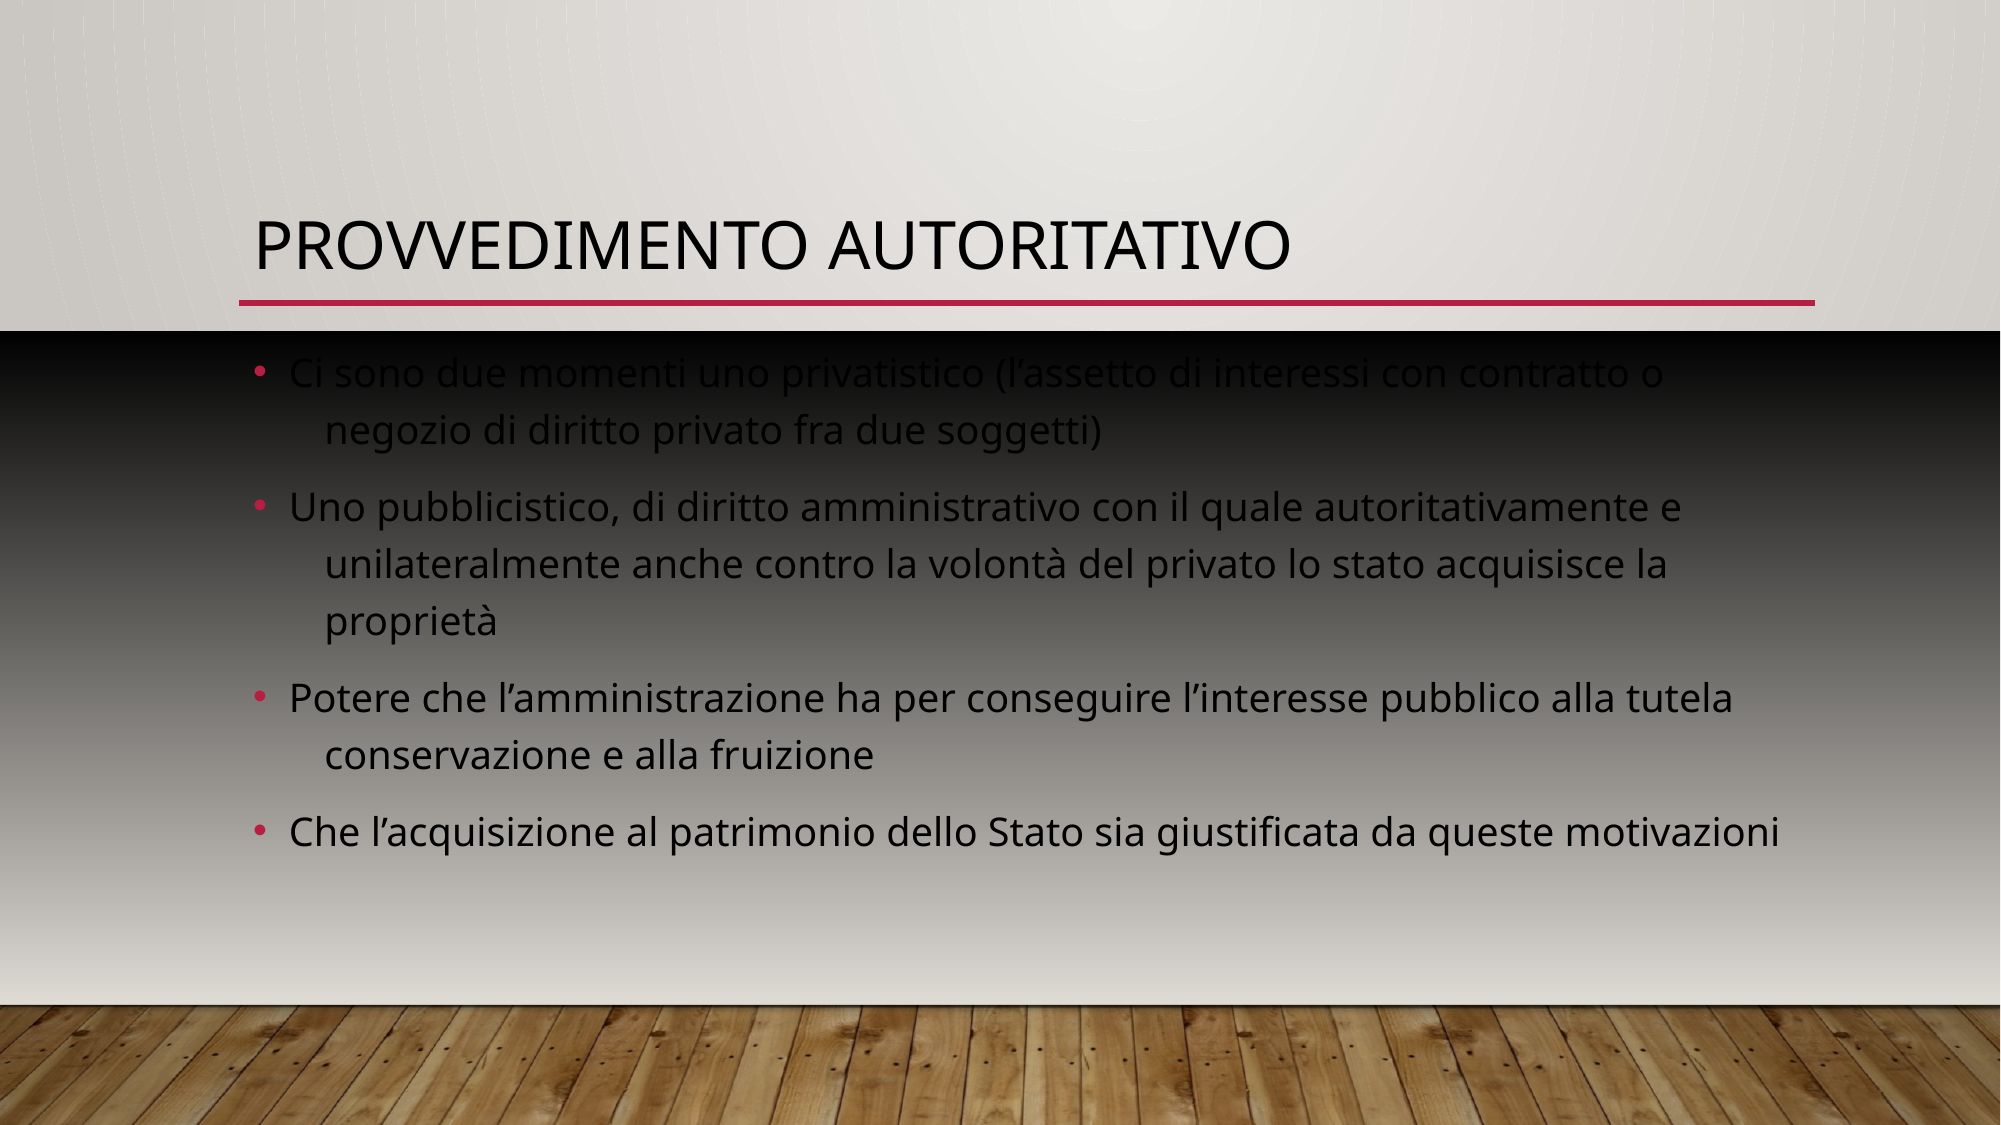

# provvedimento autoritativo
Ci sono due momenti uno privatistico (l’assetto di interessi con contratto o negozio di diritto privato fra due soggetti)
Uno pubblicistico, di diritto amministrativo con il quale autoritativamente e unilateralmente anche contro la volontà del privato lo stato acquisisce la proprietà
Potere che l’amministrazione ha per conseguire l’interesse pubblico alla tutela conservazione e alla fruizione
Che l’acquisizione al patrimonio dello Stato sia giustificata da queste motivazioni